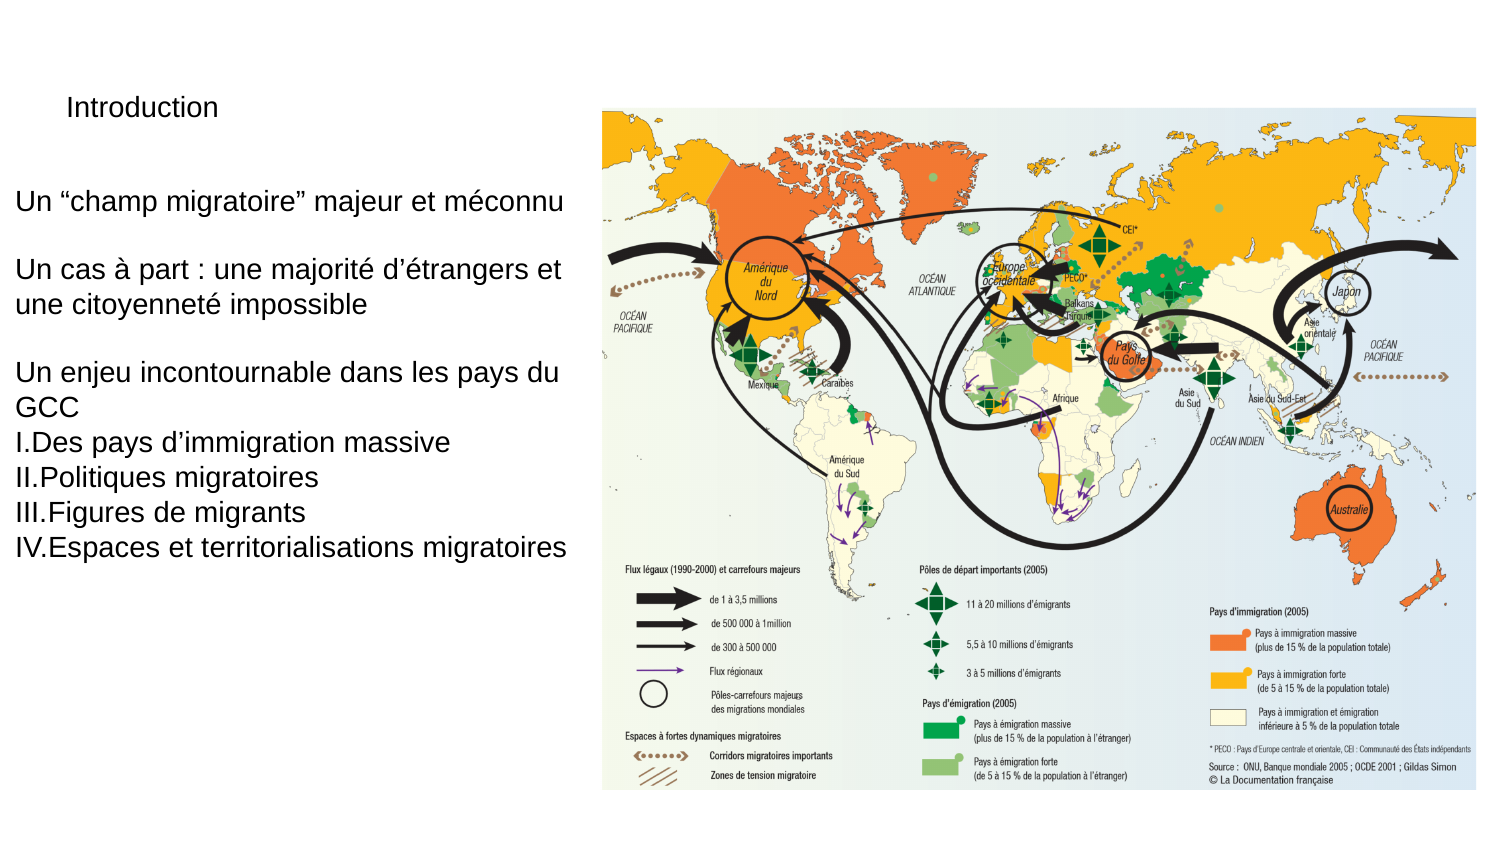

# Introduction
Un “champ migratoire” majeur et méconnu
Un cas à part : une majorité d’étrangers et une citoyenneté impossible
Un enjeu incontournable dans les pays du GCC
Des pays d’immigration massive
Politiques migratoires
Figures de migrants
Espaces et territorialisations migratoires